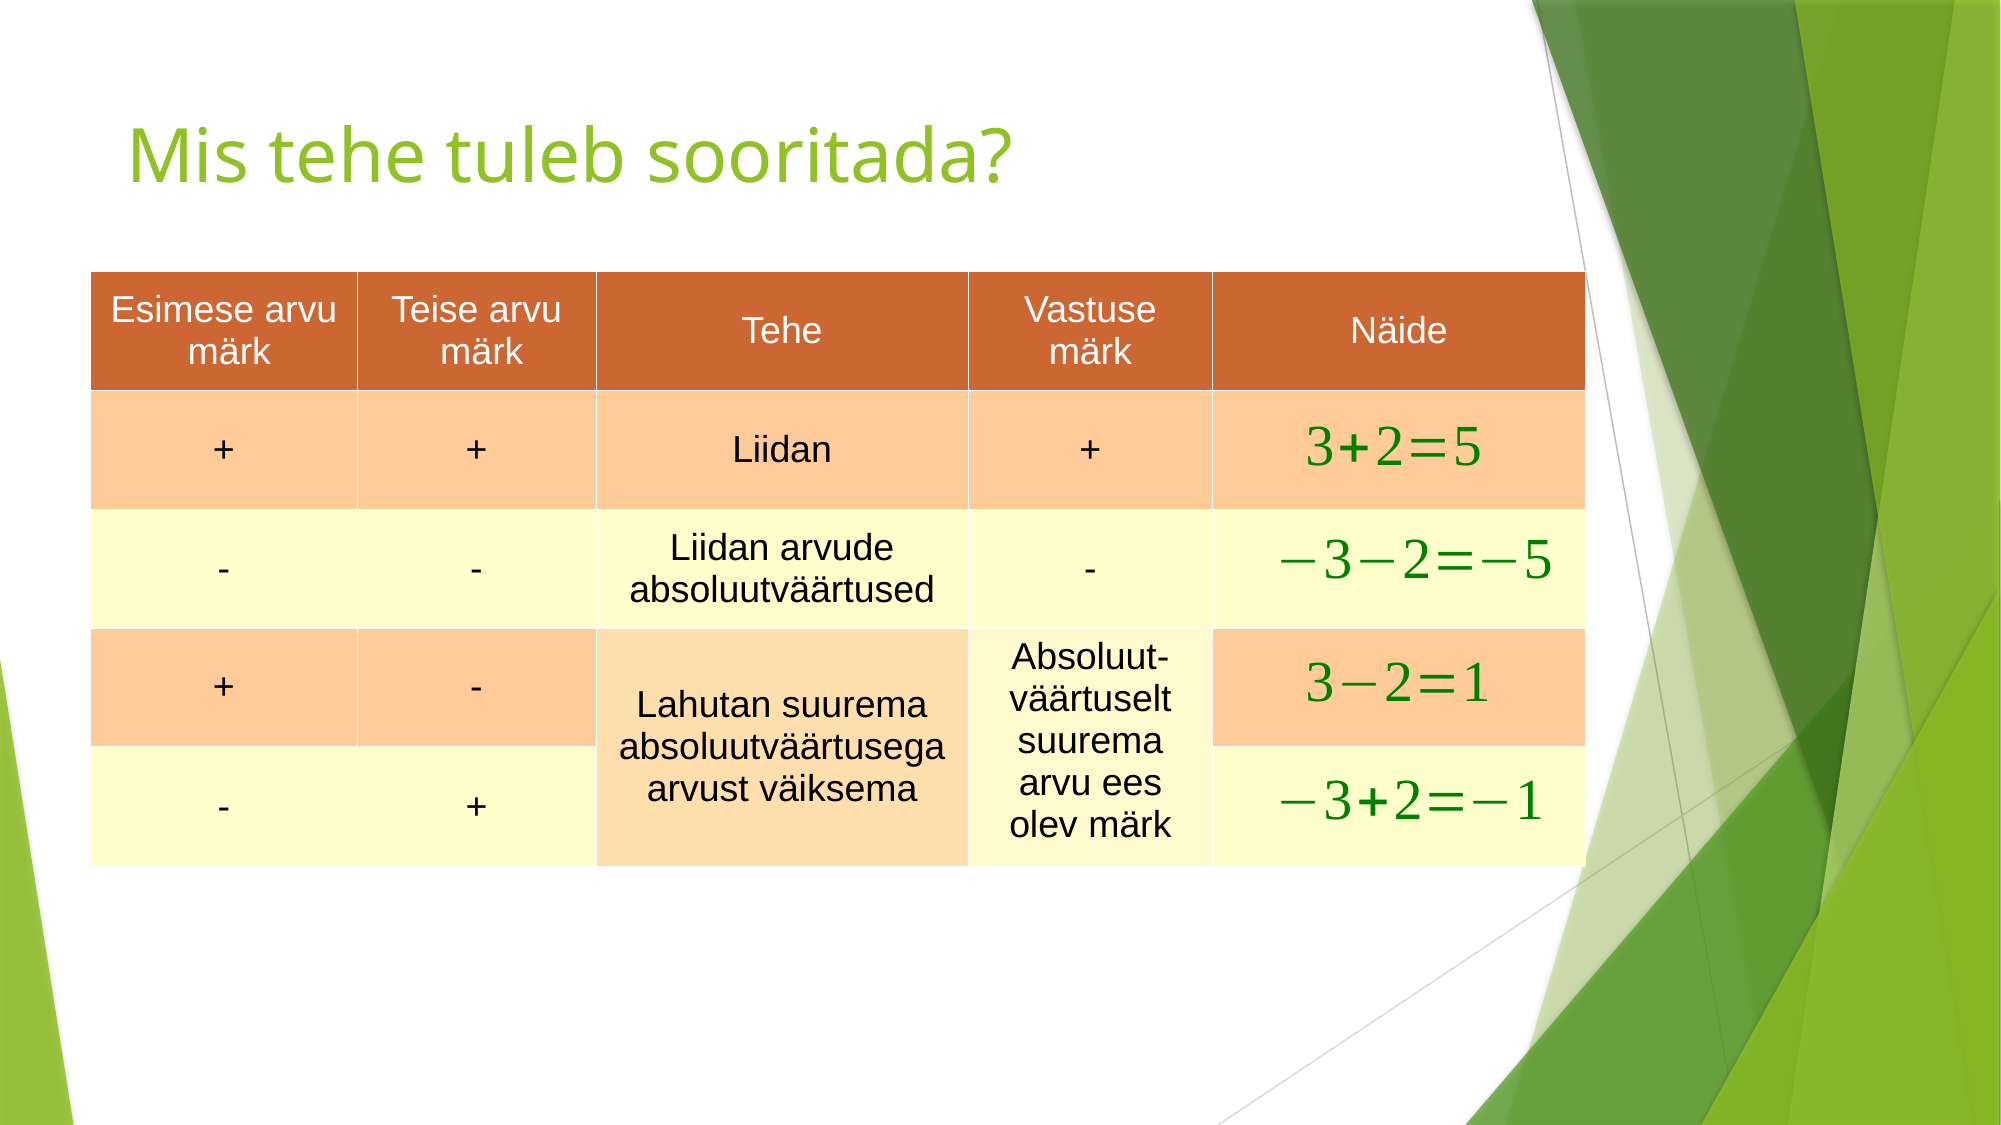

# Mis tehe tuleb sooritada?
| Esimese arvu märk | Teise arvu märk | Tehe | Vastuse märk | Näide |
| --- | --- | --- | --- | --- |
| + | + | Liidan | + | |
| - | - | Liidan arvude absoluutväärtused | - | |
| + | - | Lahutan suurema absoluutväärtusega arvust väiksema | Absoluut-väärtuselt suurema arvu ees olev märk | |
| - | + | | | |